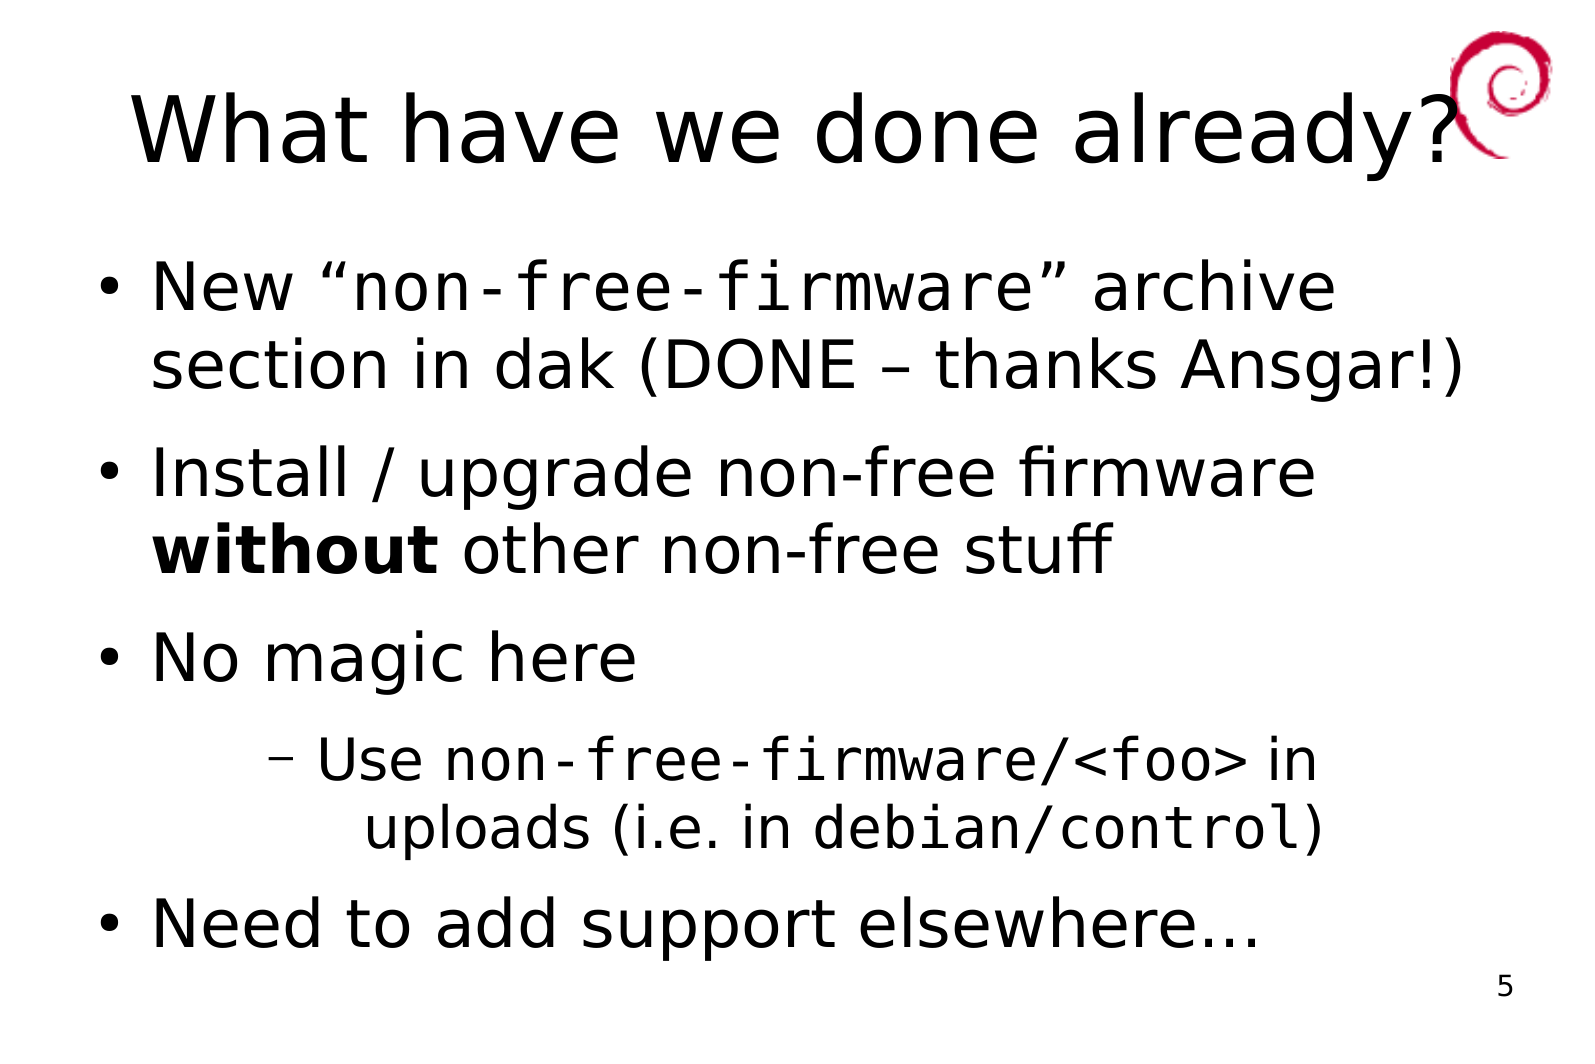

# What have we done already?
New “non-free-firmware” archive section in dak (DONE – thanks Ansgar!)
Install / upgrade non-free firmware without other non-free stuff
No magic here
Use non-free-firmware/<foo> in uploads (i.e. in debian/control)
Need to add support elsewhere...
5